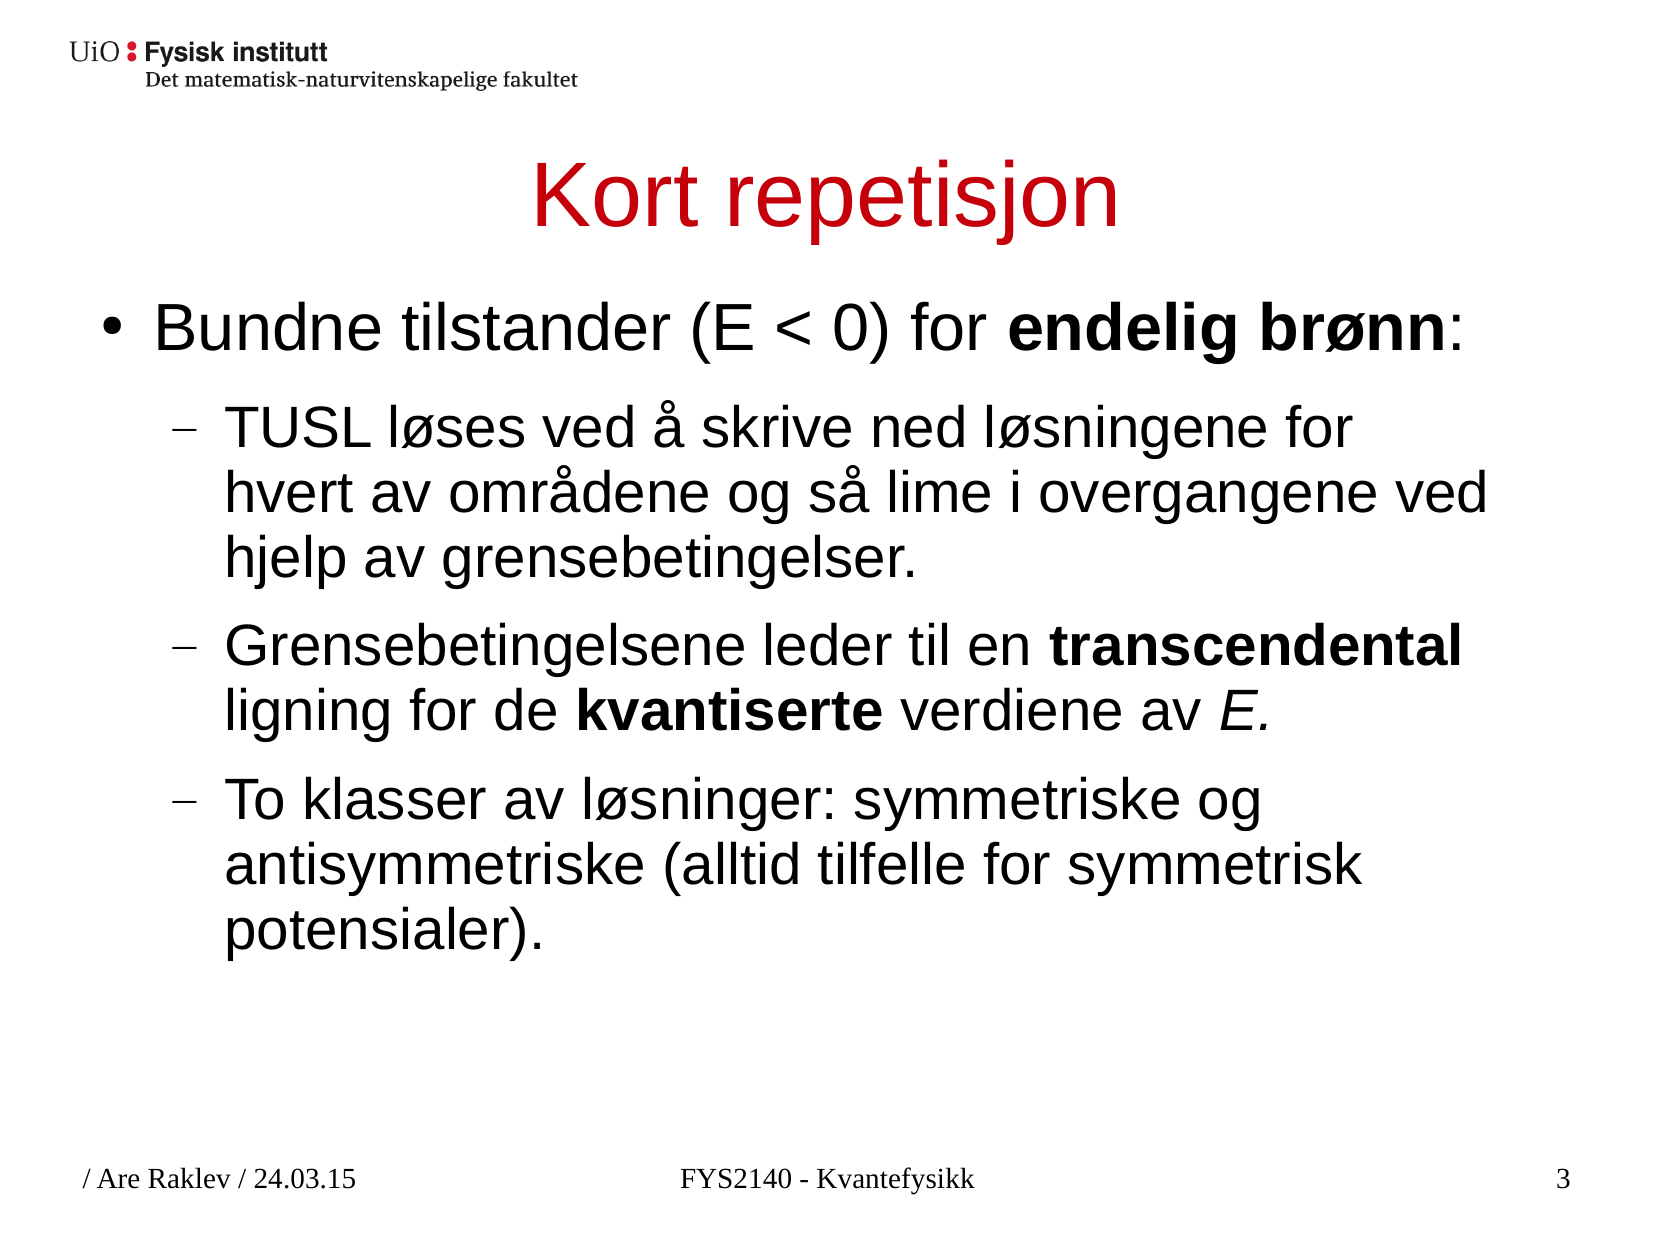

# Kort repetisjon
Bundne tilstander (E < 0) for endelig brønn:
TUSL løses ved å skrive ned løsningene for hvert av områdene og så lime i overgangene ved hjelp av grensebetingelser.
Grensebetingelsene leder til en transcendental ligning for de kvantiserte verdiene av E.
To klasser av løsninger: symmetriske og antisymmetriske (alltid tilfelle for symmetrisk potensialer).
/ Are Raklev / 24.03.15
FYS2140 - Kvantefysikk
3